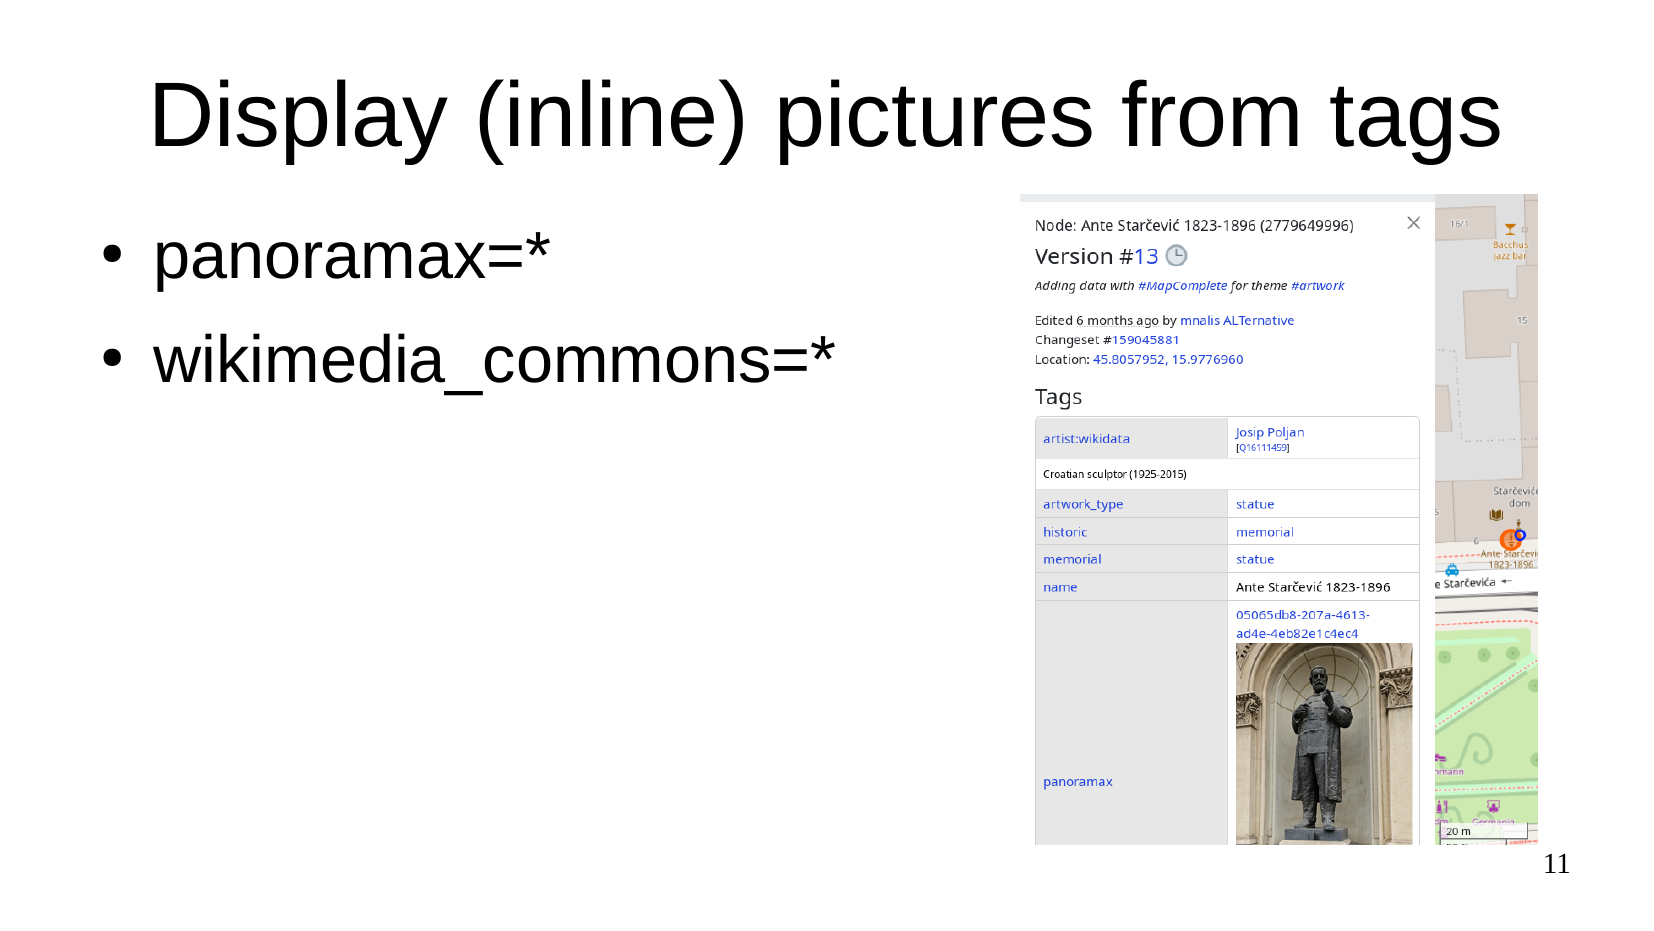

# Display (inline) pictures from tags
panoramax=*
wikimedia_commons=*
11